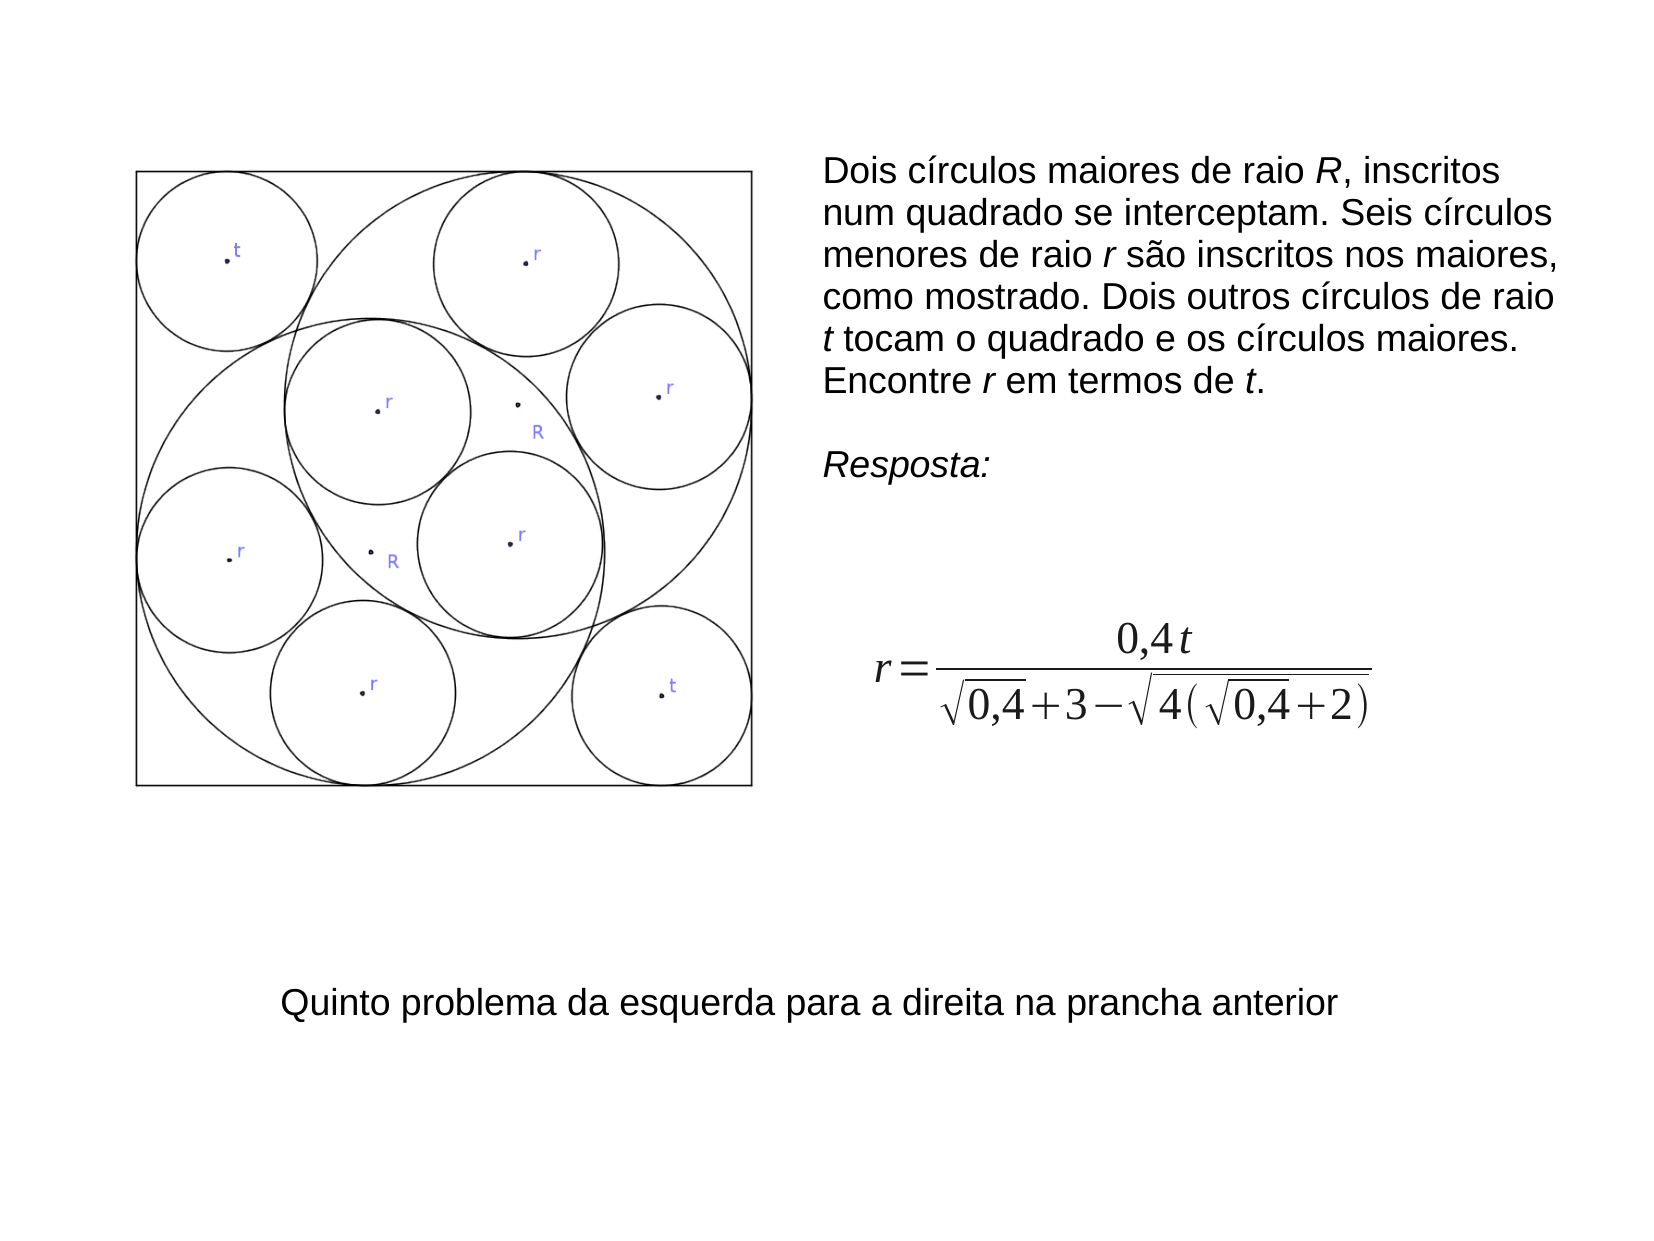

Dois círculos maiores de raio R, inscritos
num quadrado se interceptam. Seis círculos
menores de raio r são inscritos nos maiores,
como mostrado. Dois outros círculos de raio
t tocam o quadrado e os círculos maiores.
Encontre r em termos de t.
Resposta:
Quinto problema da esquerda para a direita na prancha anterior